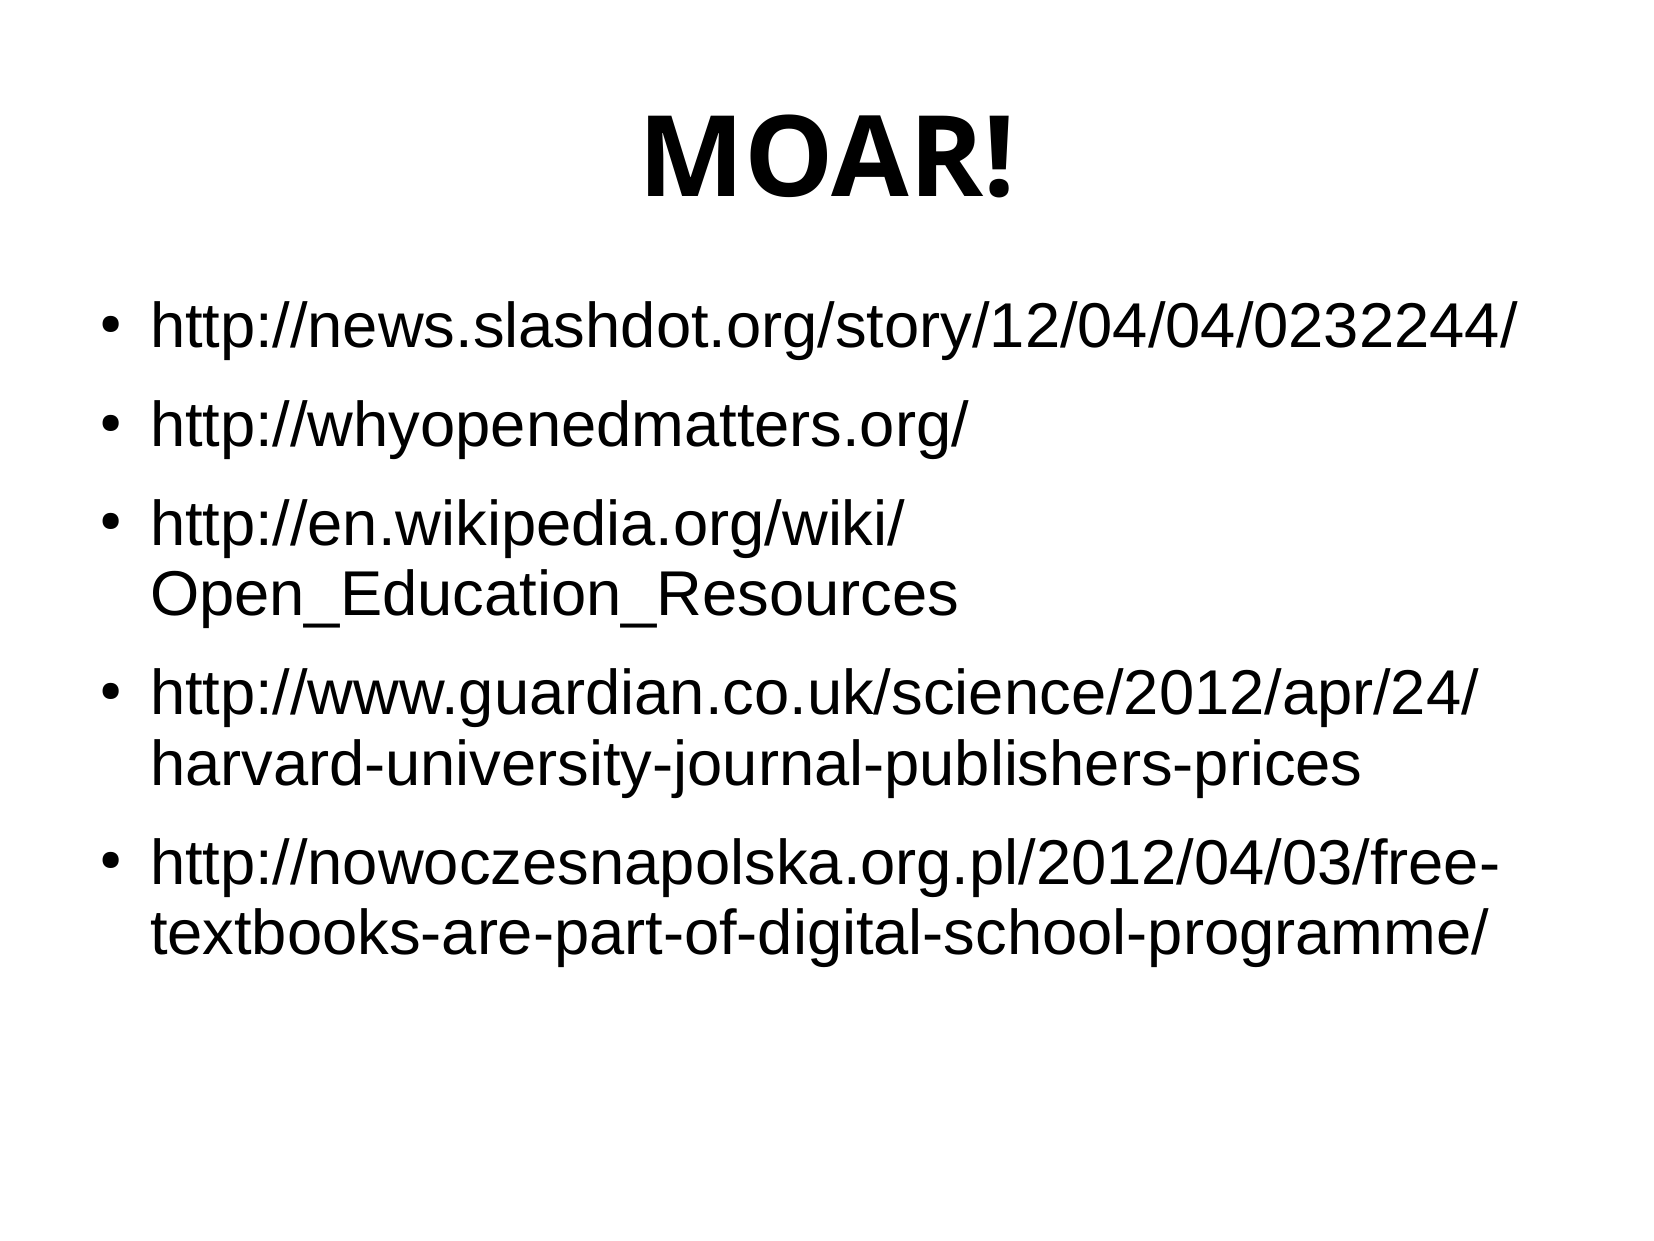

# MOAR!
http://news.slashdot.org/story/12/04/04/0232244/
http://whyopenedmatters.org/
http://en.wikipedia.org/wiki/Open_Education_Resources
http://www.guardian.co.uk/science/2012/apr/24/harvard-university-journal-publishers-prices
http://nowoczesnapolska.org.pl/2012/04/03/free-textbooks-are-part-of-digital-school-programme/